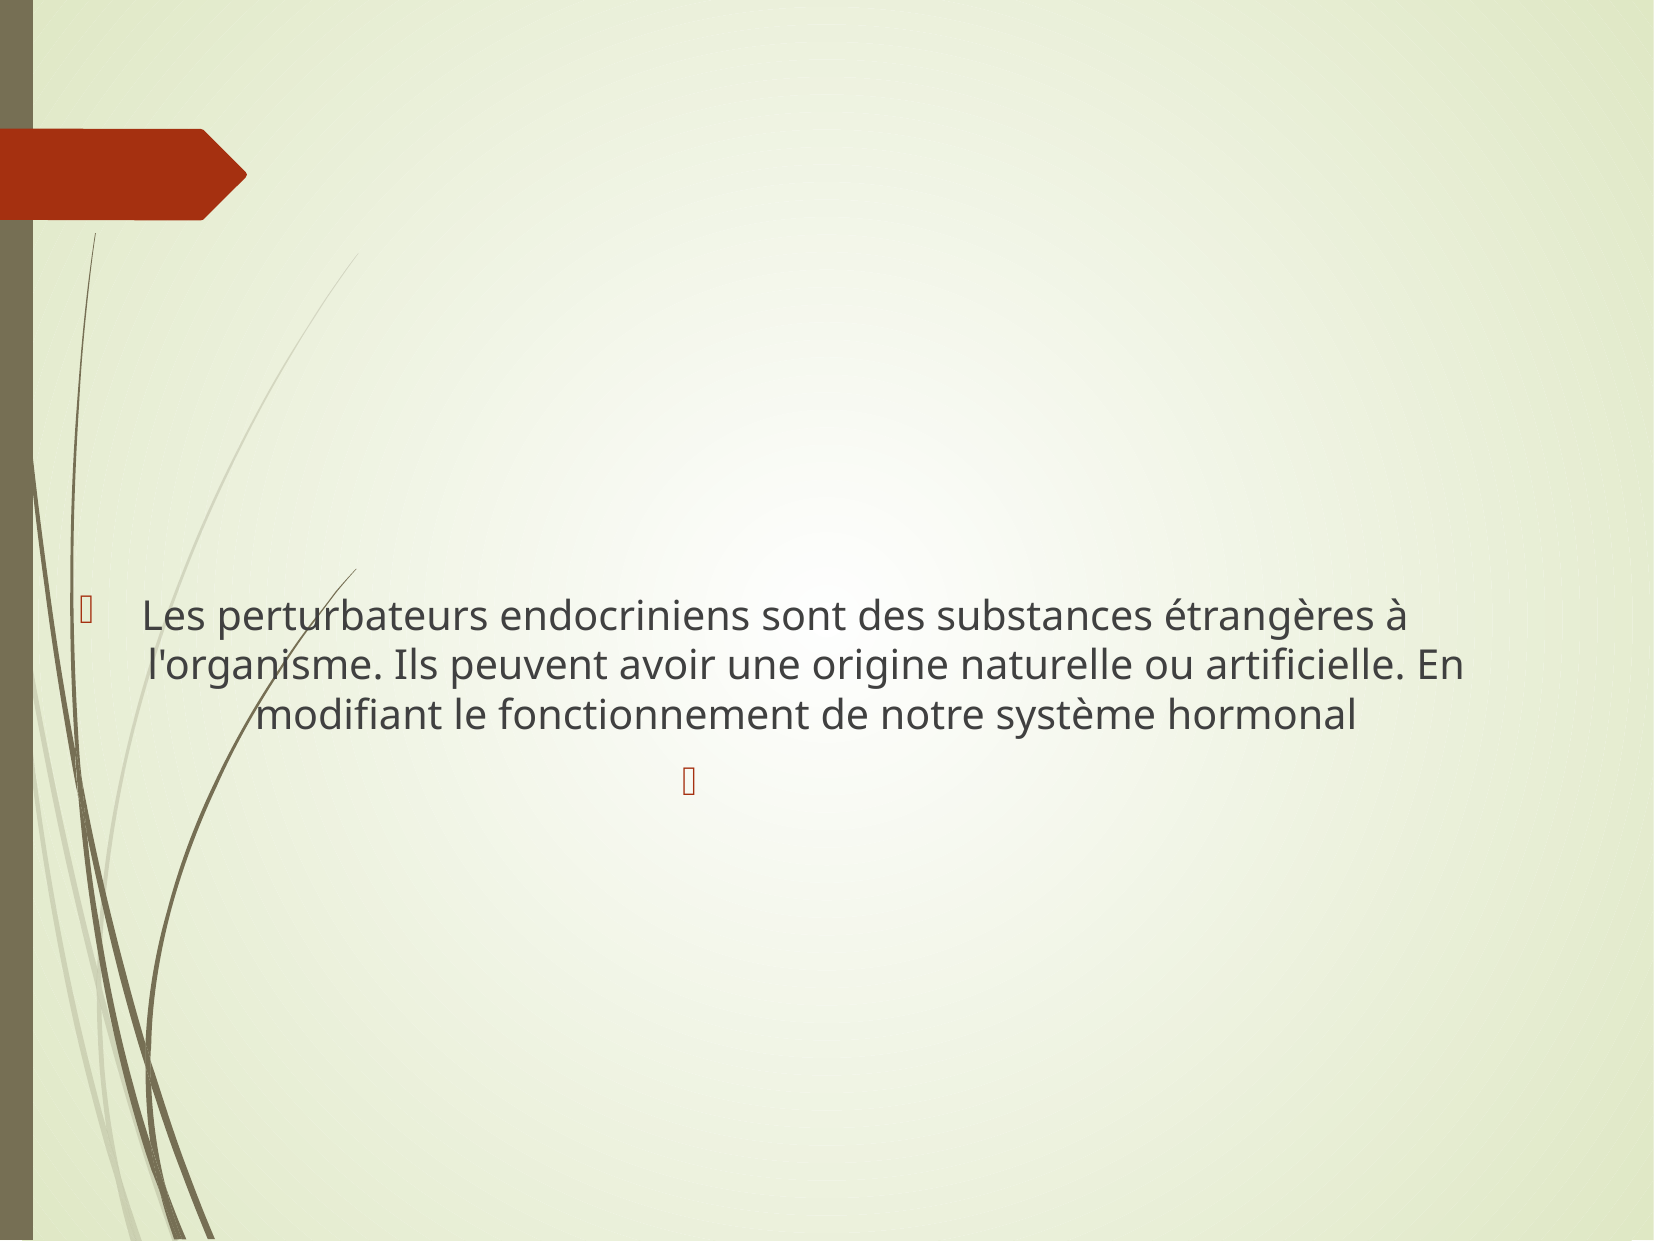

# Les perturbateurs endocriniens sont des substances étrangères à l'organisme. Ils peuvent avoir une origine naturelle ou artificielle. En modifiant le fonctionnement de notre système hormonal